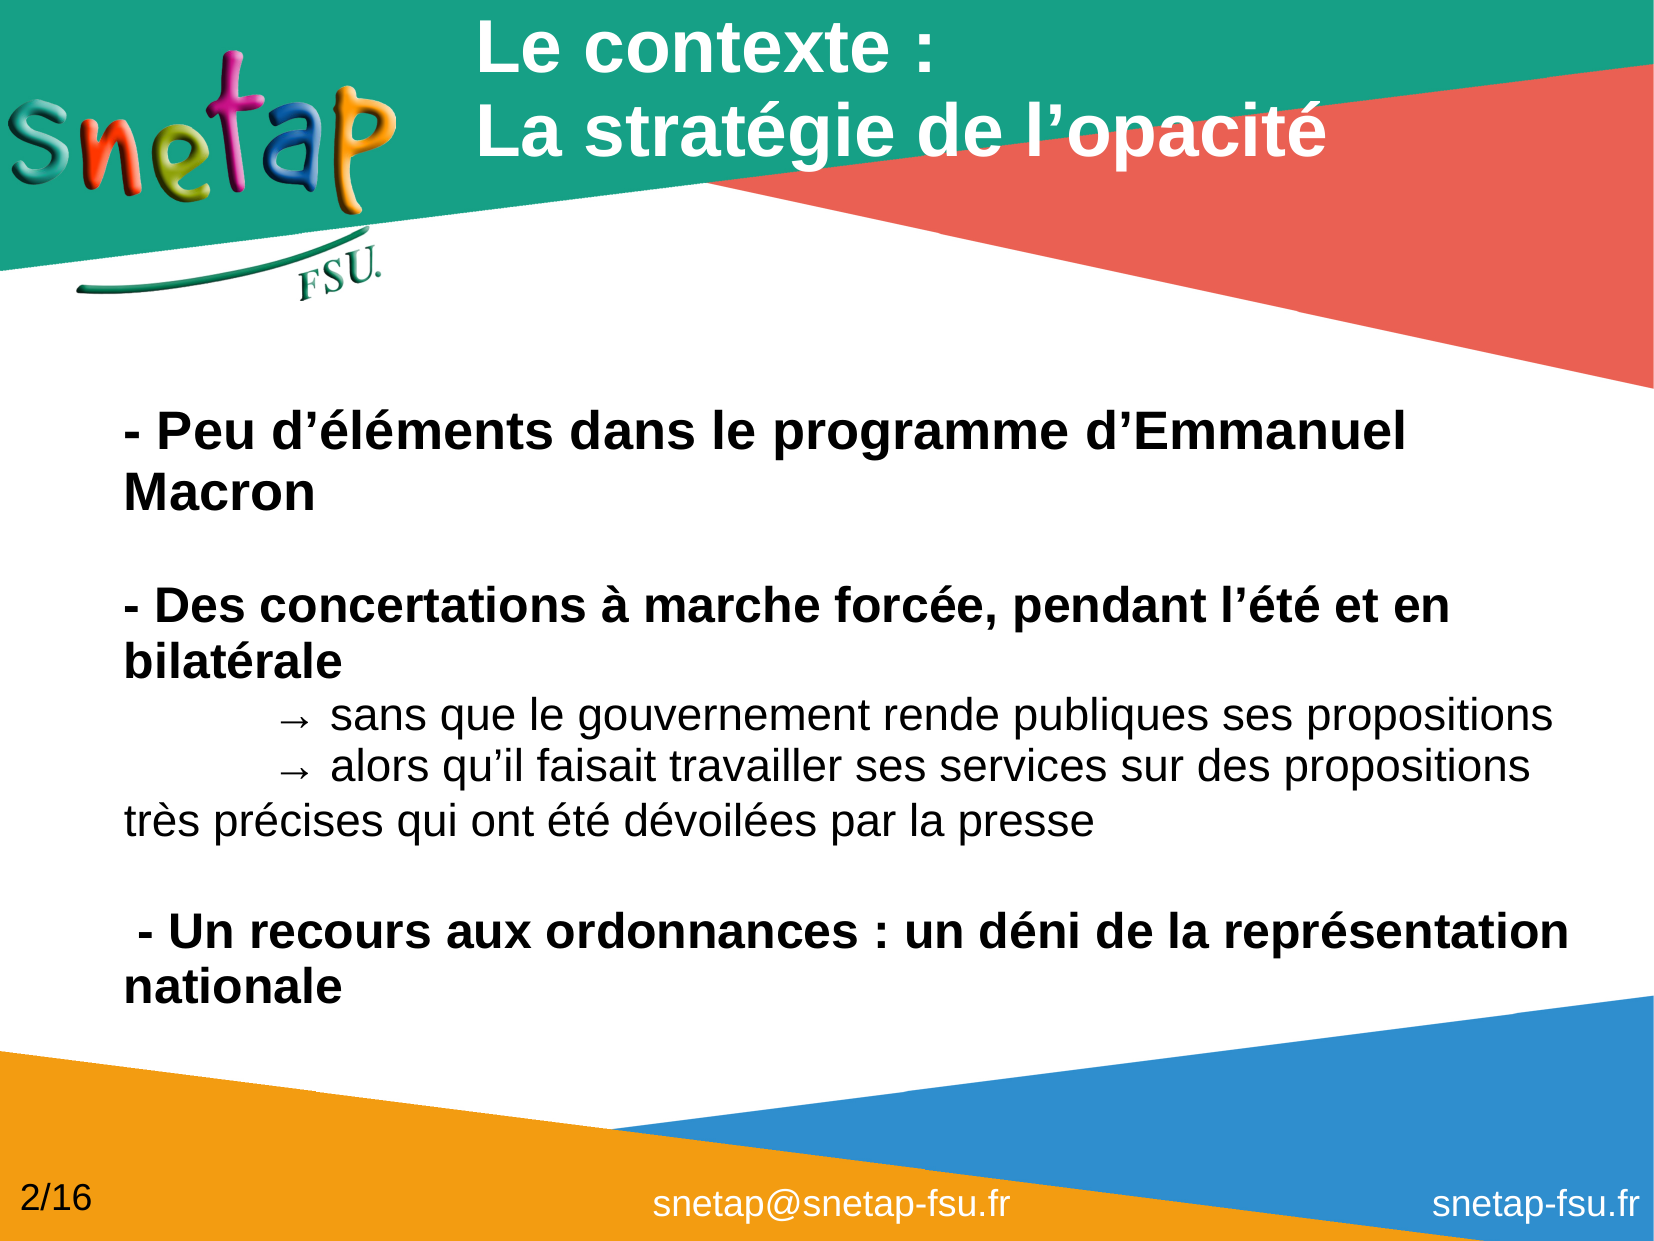

Le contexte :
La stratégie de l’opacité
# - Peu d’éléments dans le programme d’Emmanuel Macron
- Des concertations à marche forcée, pendant l’été et en bilatérale
 		→ sans que le gouvernement rende publiques ses propositions
 		→ alors qu’il faisait travailler ses services sur des propositions très précises qui ont été dévoilées par la presse
 - Un recours aux ordonnances : un déni de la représentation nationale